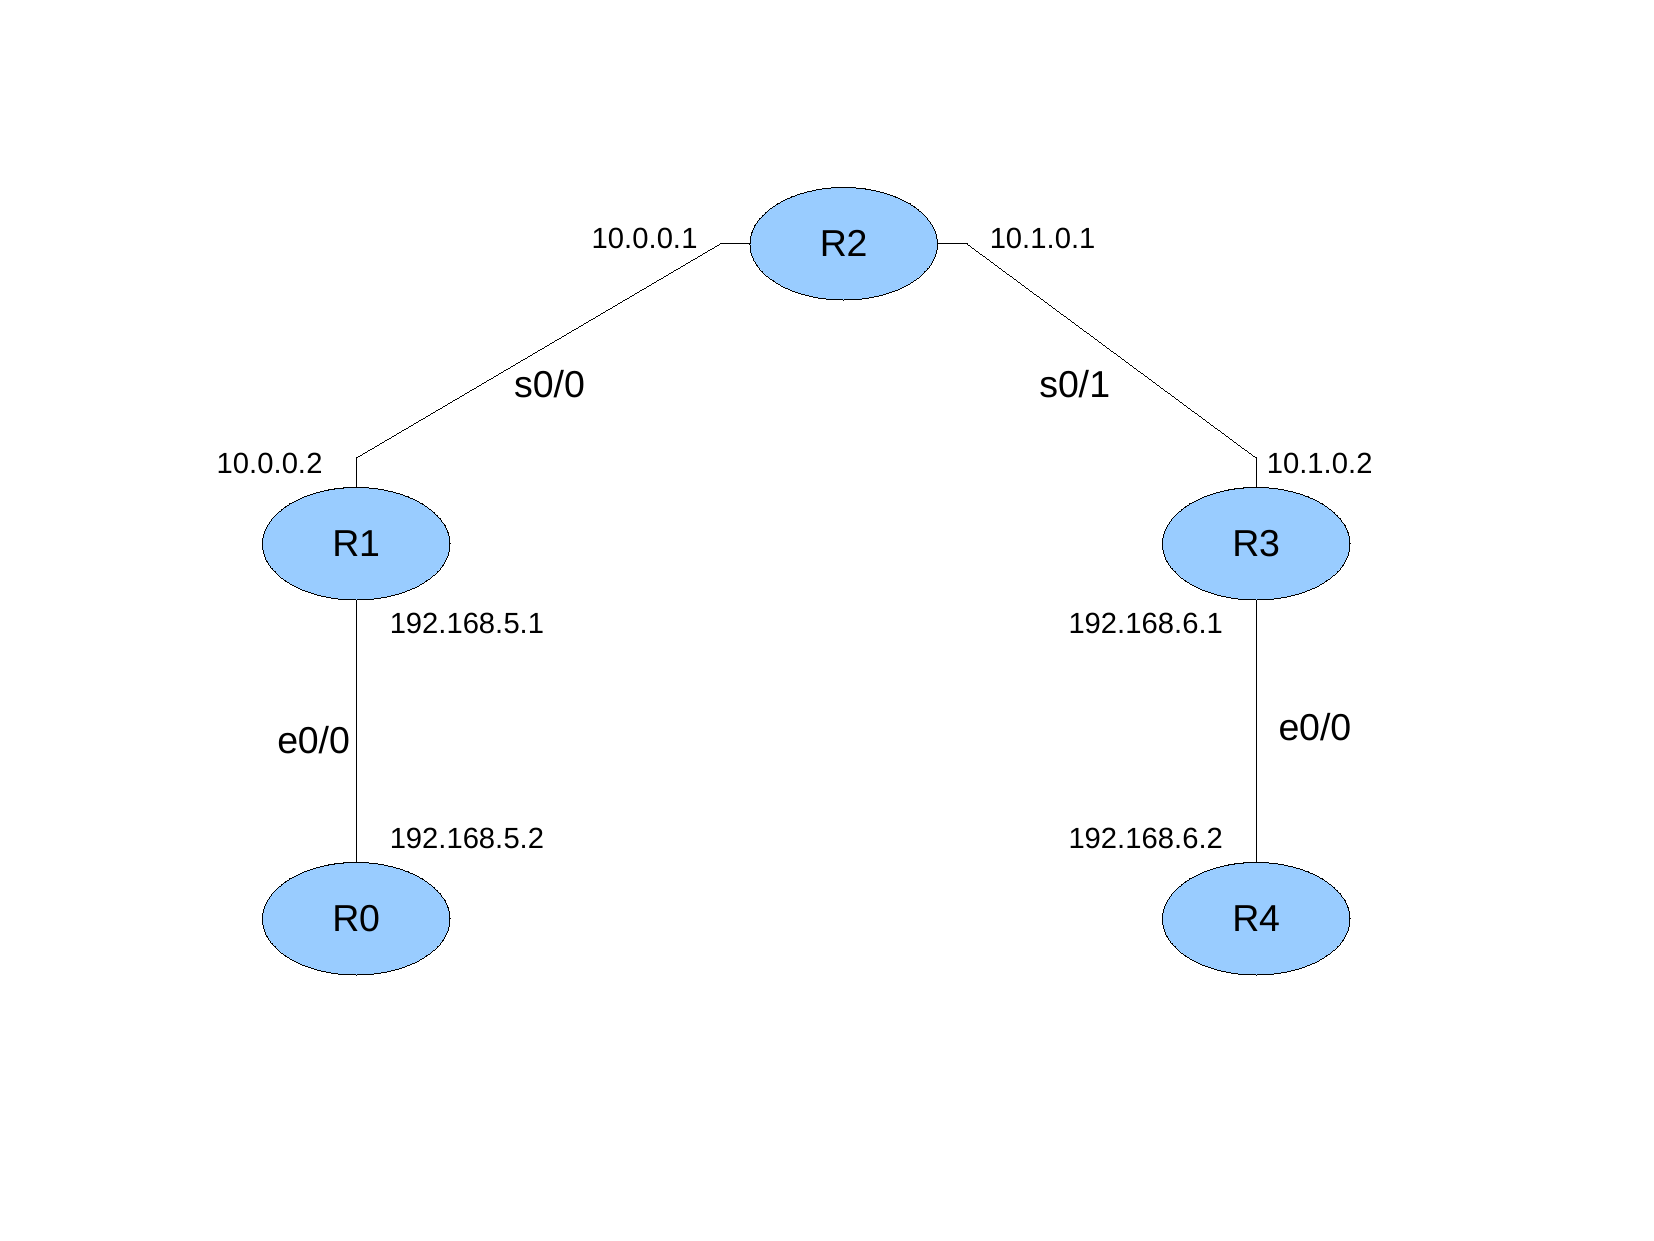

R2
10.0.0.1
10.1.0.1
s0/0
s0/1
10.0.0.2
10.1.0.2
R1
R3
192.168.5.1
192.168.6.1
e0/0
e0/0
192.168.5.2
192.168.6.2
R0
R4